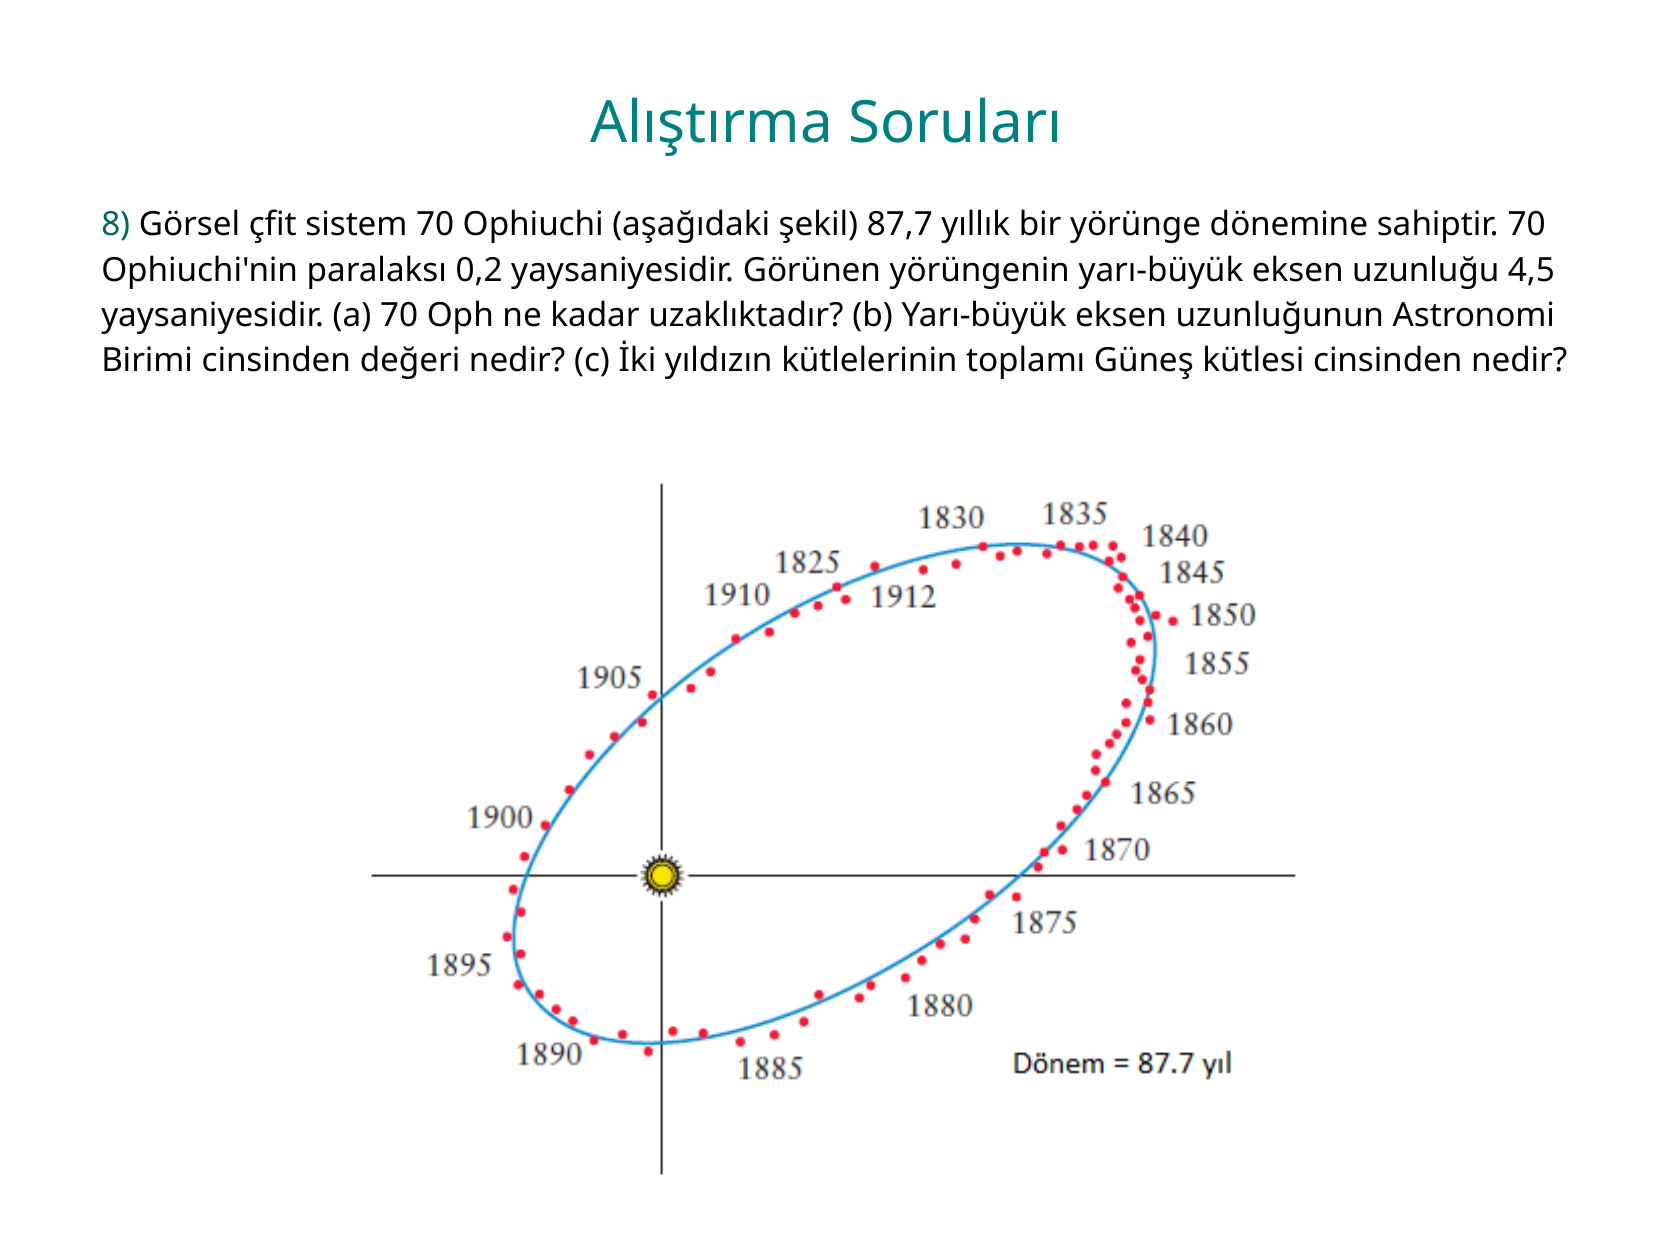

# Alıştırma Soruları
8) Görsel çfit sistem 70 Ophiuchi (aşağıdaki şekil) 87,7 yıllık bir yörünge dönemine sahiptir. 70 Ophiuchi'nin paralaksı 0,2 yaysaniyesidir. Görünen yörüngenin yarı-büyük eksen uzunluğu 4,5 yaysaniyesidir. (a) 70 Oph ne kadar uzaklıktadır? (b) Yarı-büyük eksen uzunluğunun Astronomi Birimi cinsinden değeri nedir? (c) İki yıldızın kütlelerinin toplamı Güneş kütlesi cinsinden nedir?